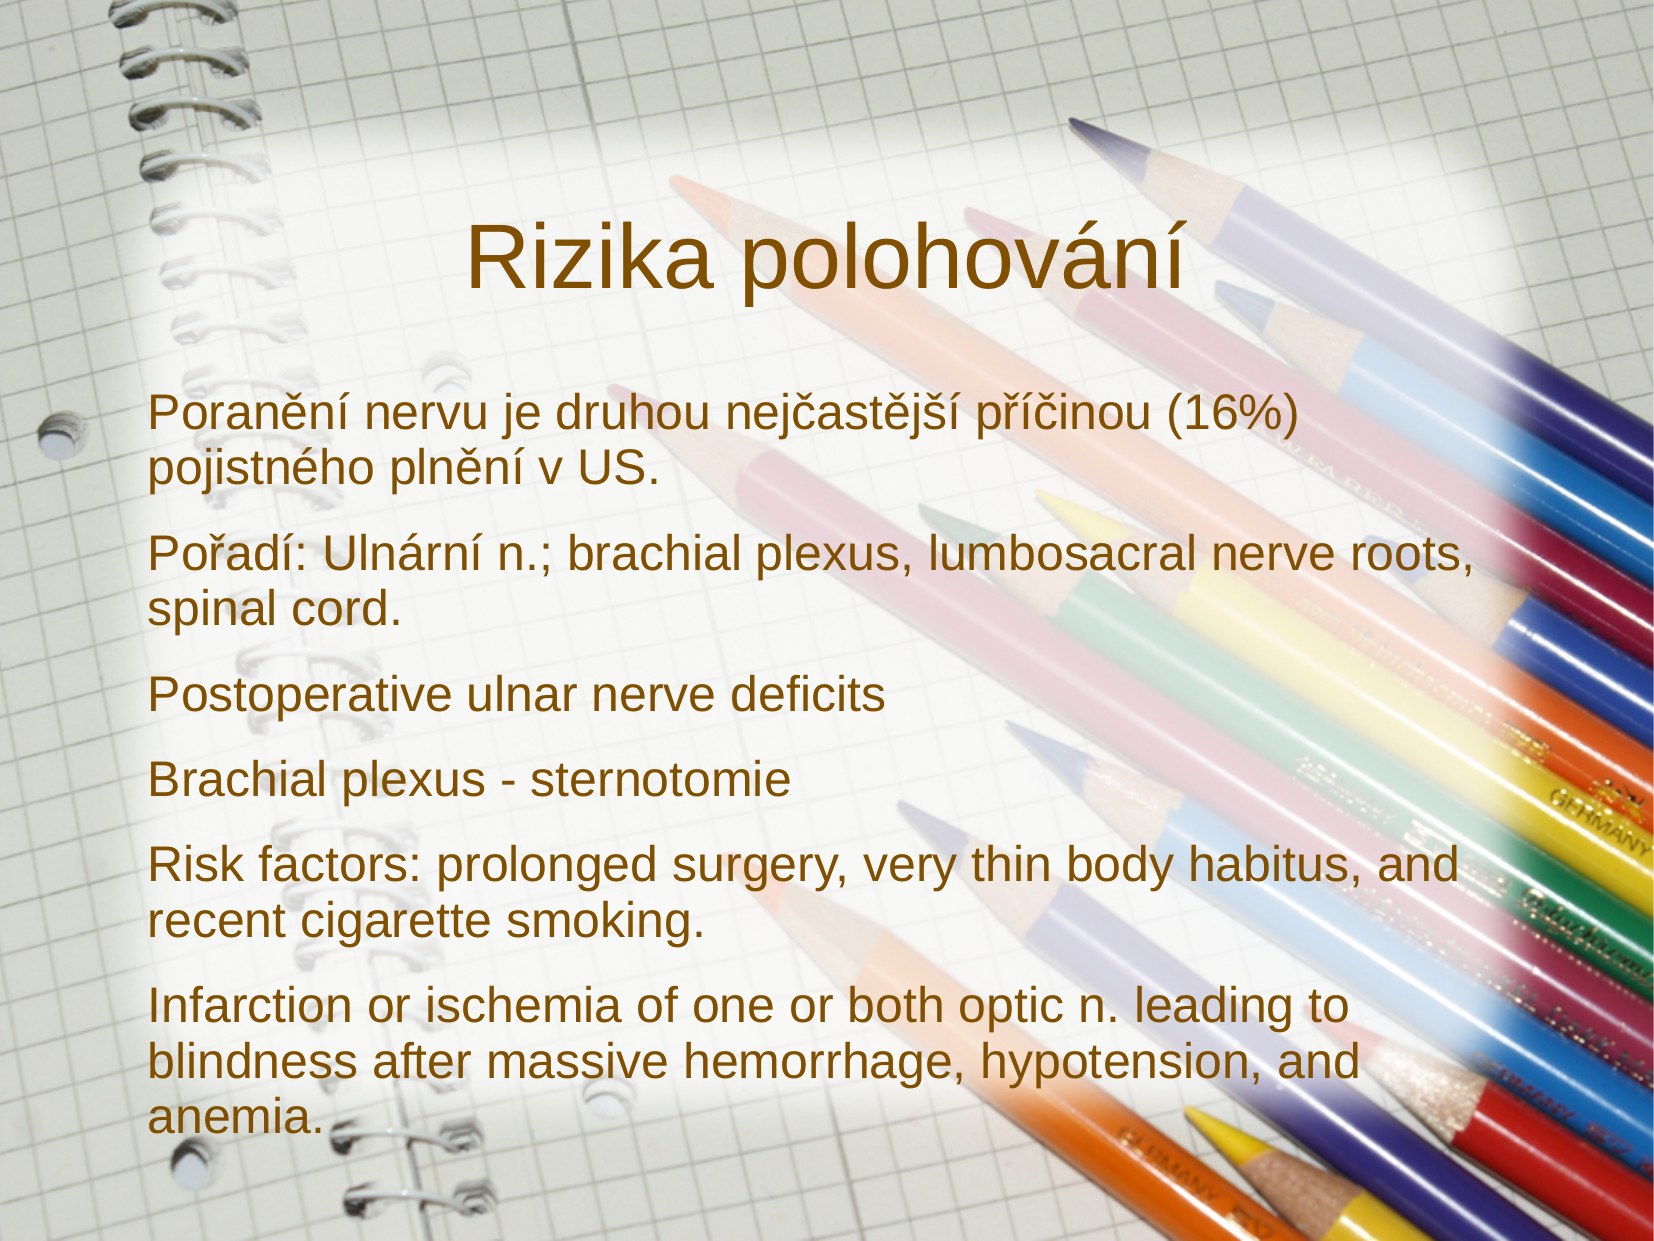

# Rizika polohování
Poranění nervu je druhou nejčastější příčinou (16%) pojistného plnění v US.
Pořadí: Ulnární n.; brachial plexus, lumbosacral nerve roots, spinal cord.
Postoperative ulnar nerve deficits
Brachial plexus - sternotomie
Risk factors: prolonged surgery, very thin body habitus, and recent cigarette smoking.
Infarction or ischemia of one or both optic n. leading to blindness after massive hemorrhage, hypotension, and anemia.